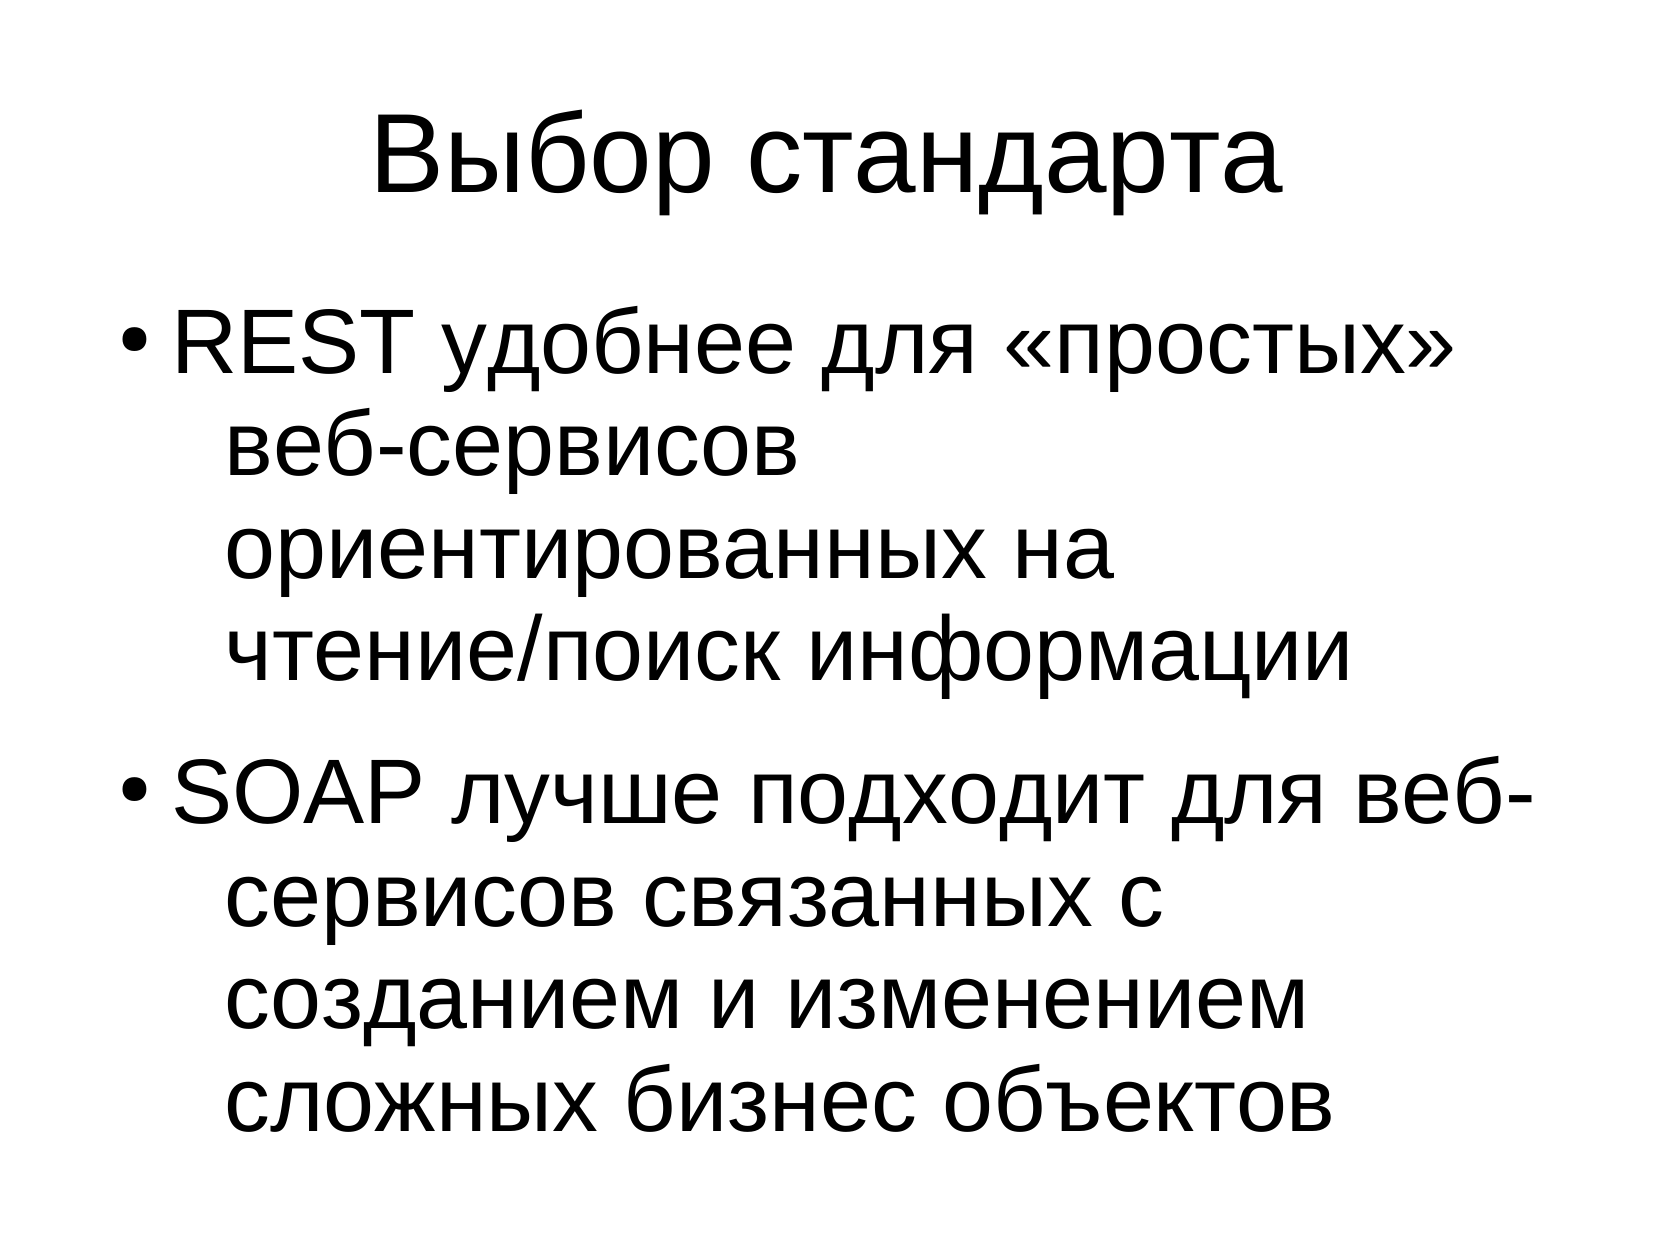

# Выбор стандарта
REST удобнее для «простых» веб-сервисов ориентированных на чтение/поиск информации
SOAP лучше подходит для веб-сервисов связанных с созданием и изменением сложных бизнес объектов